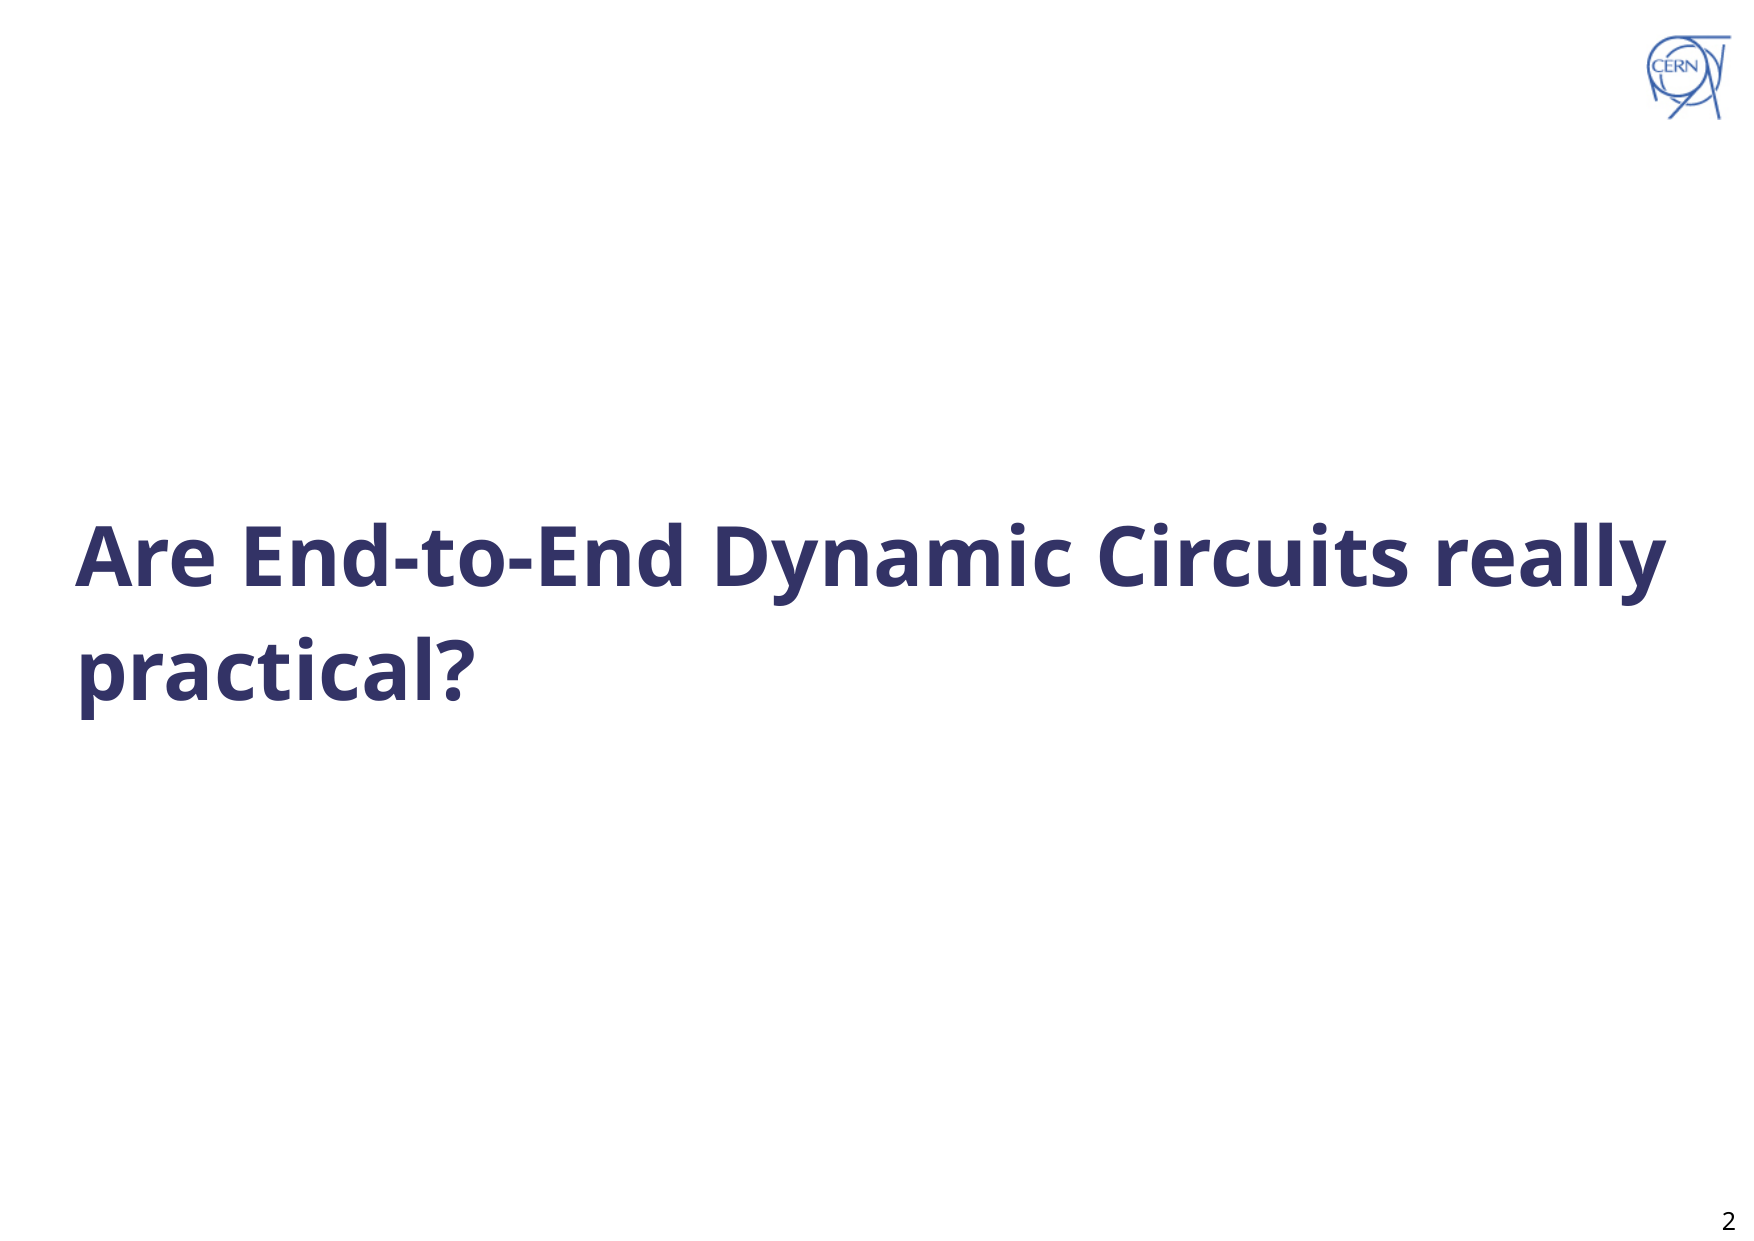

# Are End-to-End Dynamic Circuits really practical?
2